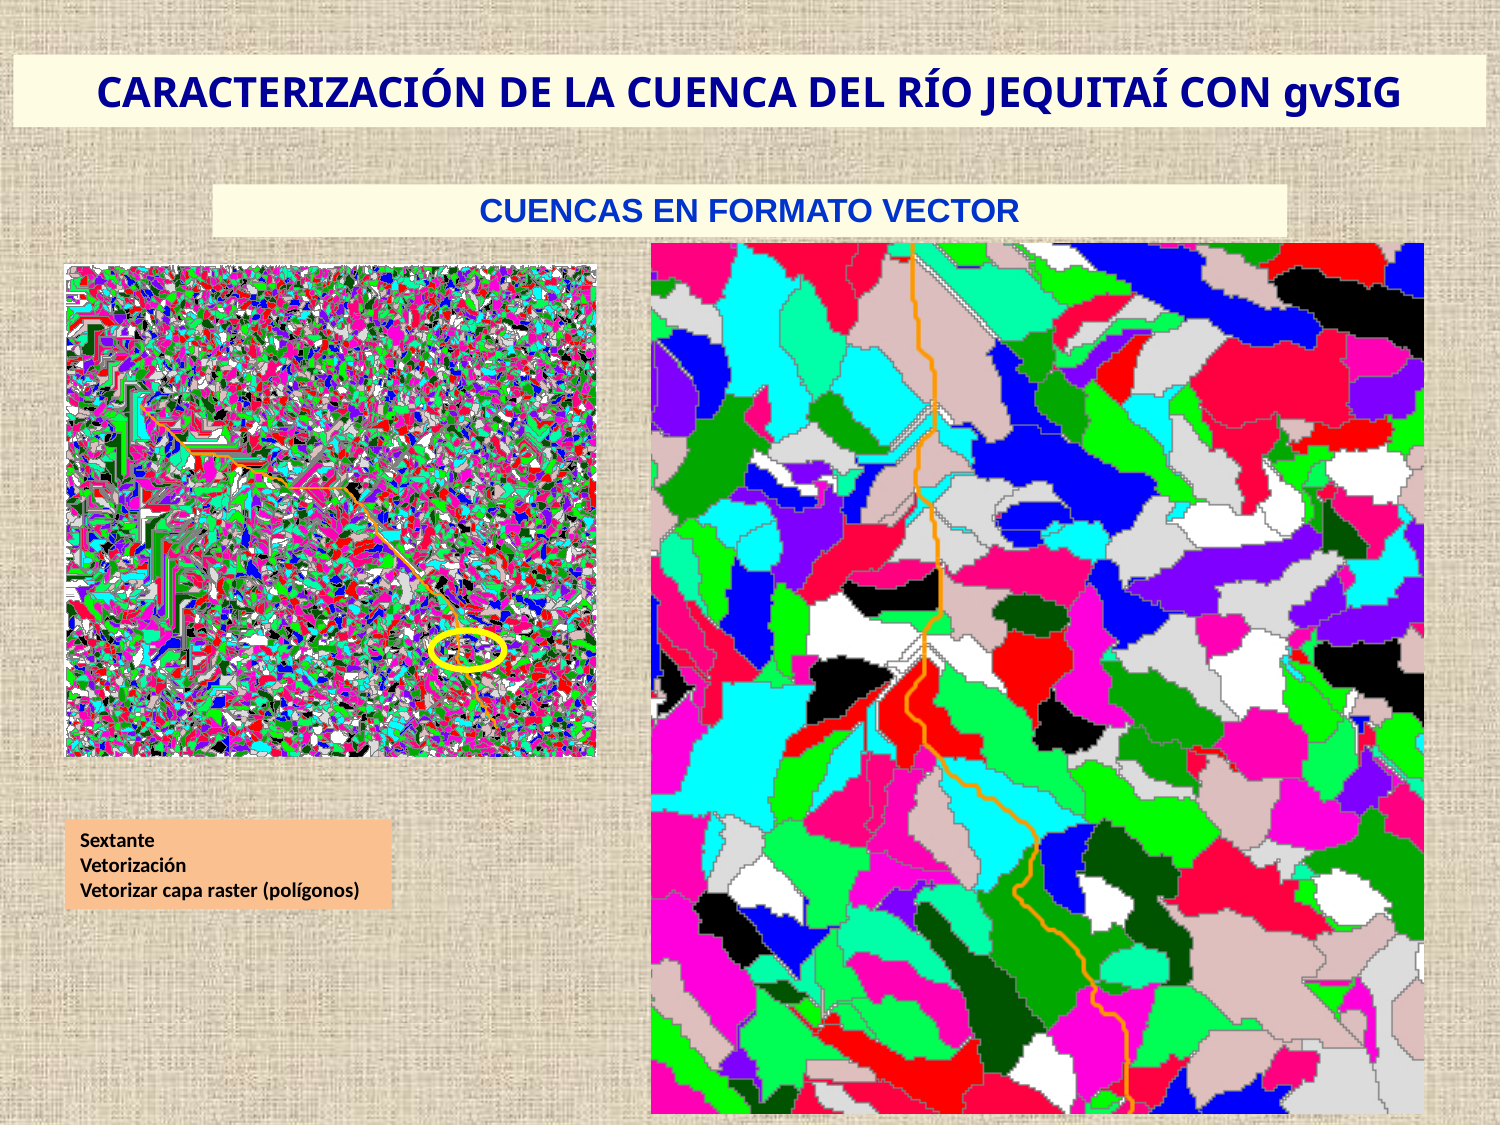

CARACTERIZACIÓN DE LA CUENCA DEL RÍO JEQUITAÍ CON gvSIG
CUENCAS EN FORMATO VECTOR
Sextante
Vetorización
Vetorizar capa raster (polígonos)